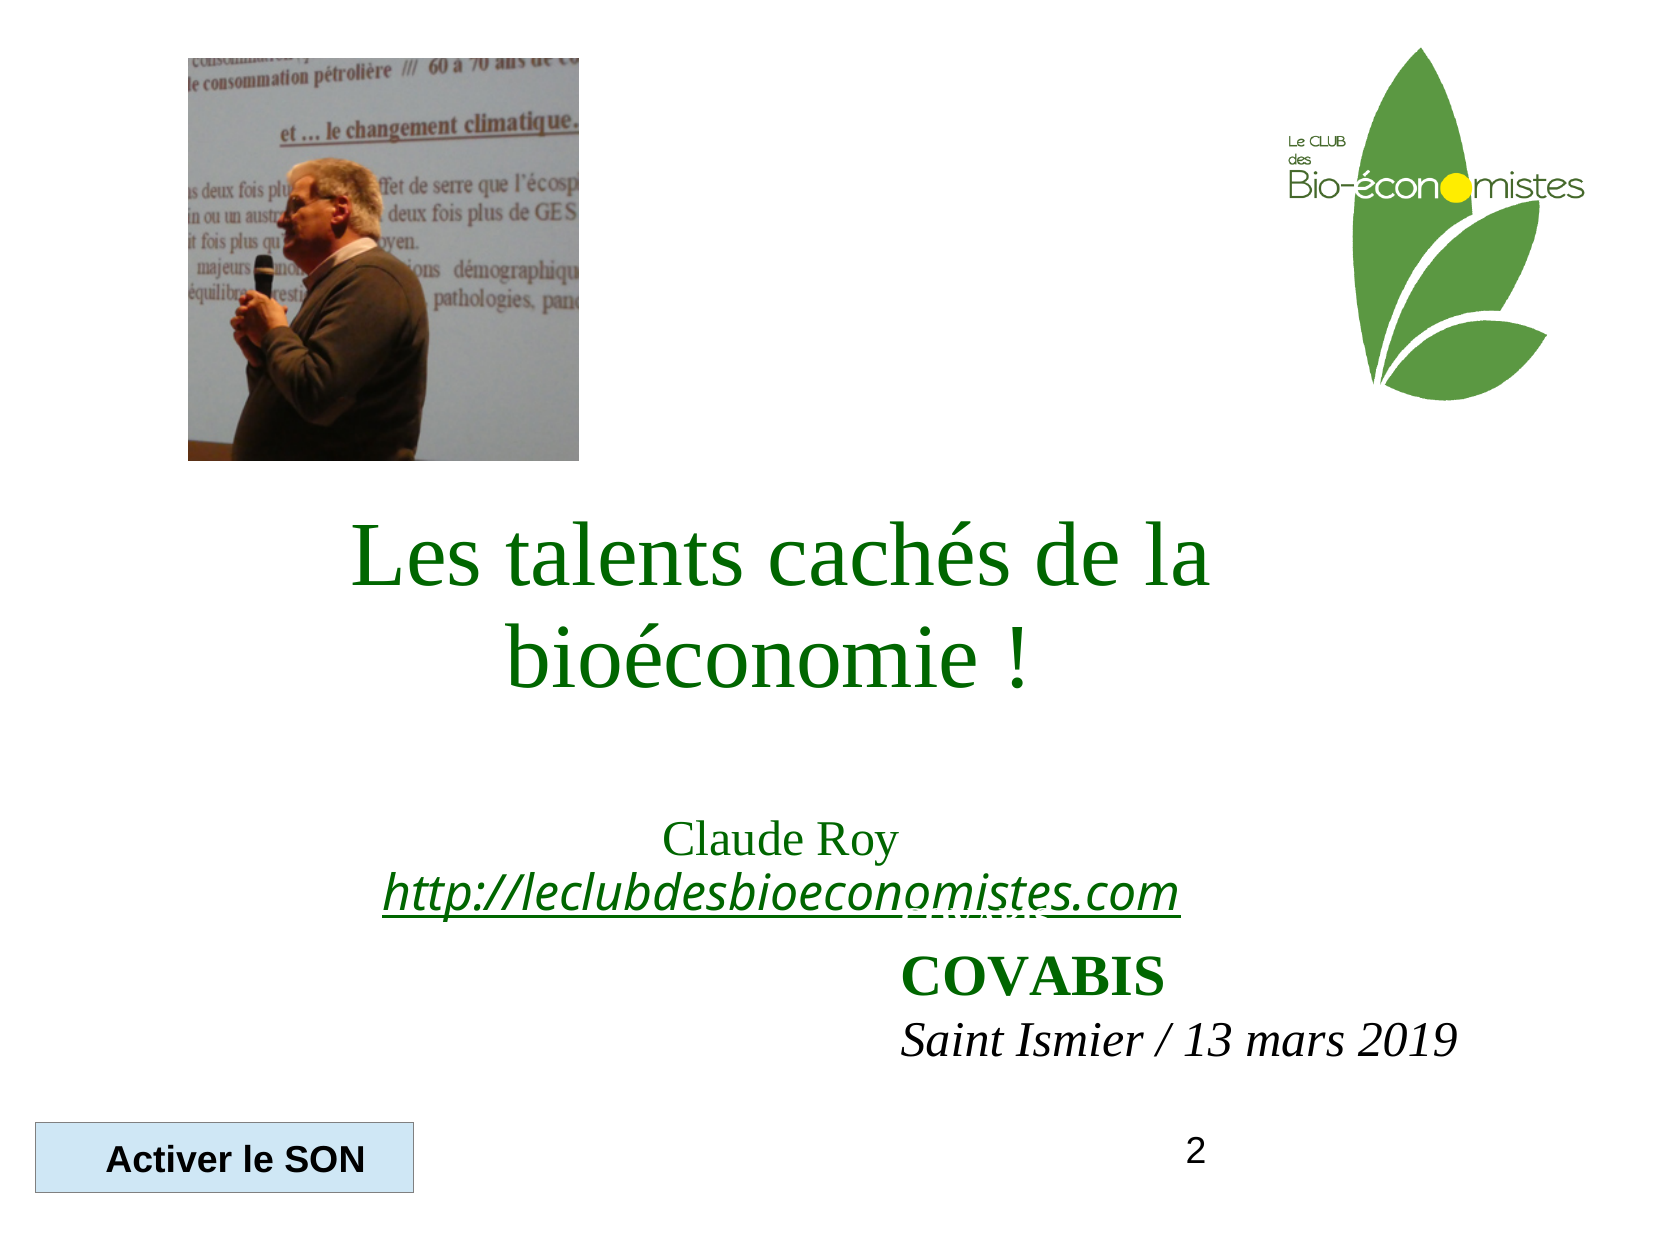

COVABIS
Saint Ismier / 13 mars 2019
COVABIS
Saint Ismier / 13 mars 2019
COVABIS
Saint Ismier / 13 mars 2019
Les talents cachés de la bioéconomie !
Claude Roy
http://leclubdesbioeconomistes.com
COVABIS
COVABIS
Saint Ismier / 13 mars 2019Sa…i
r2019
 Activer le SON
| |
| --- |
| |
| --- |